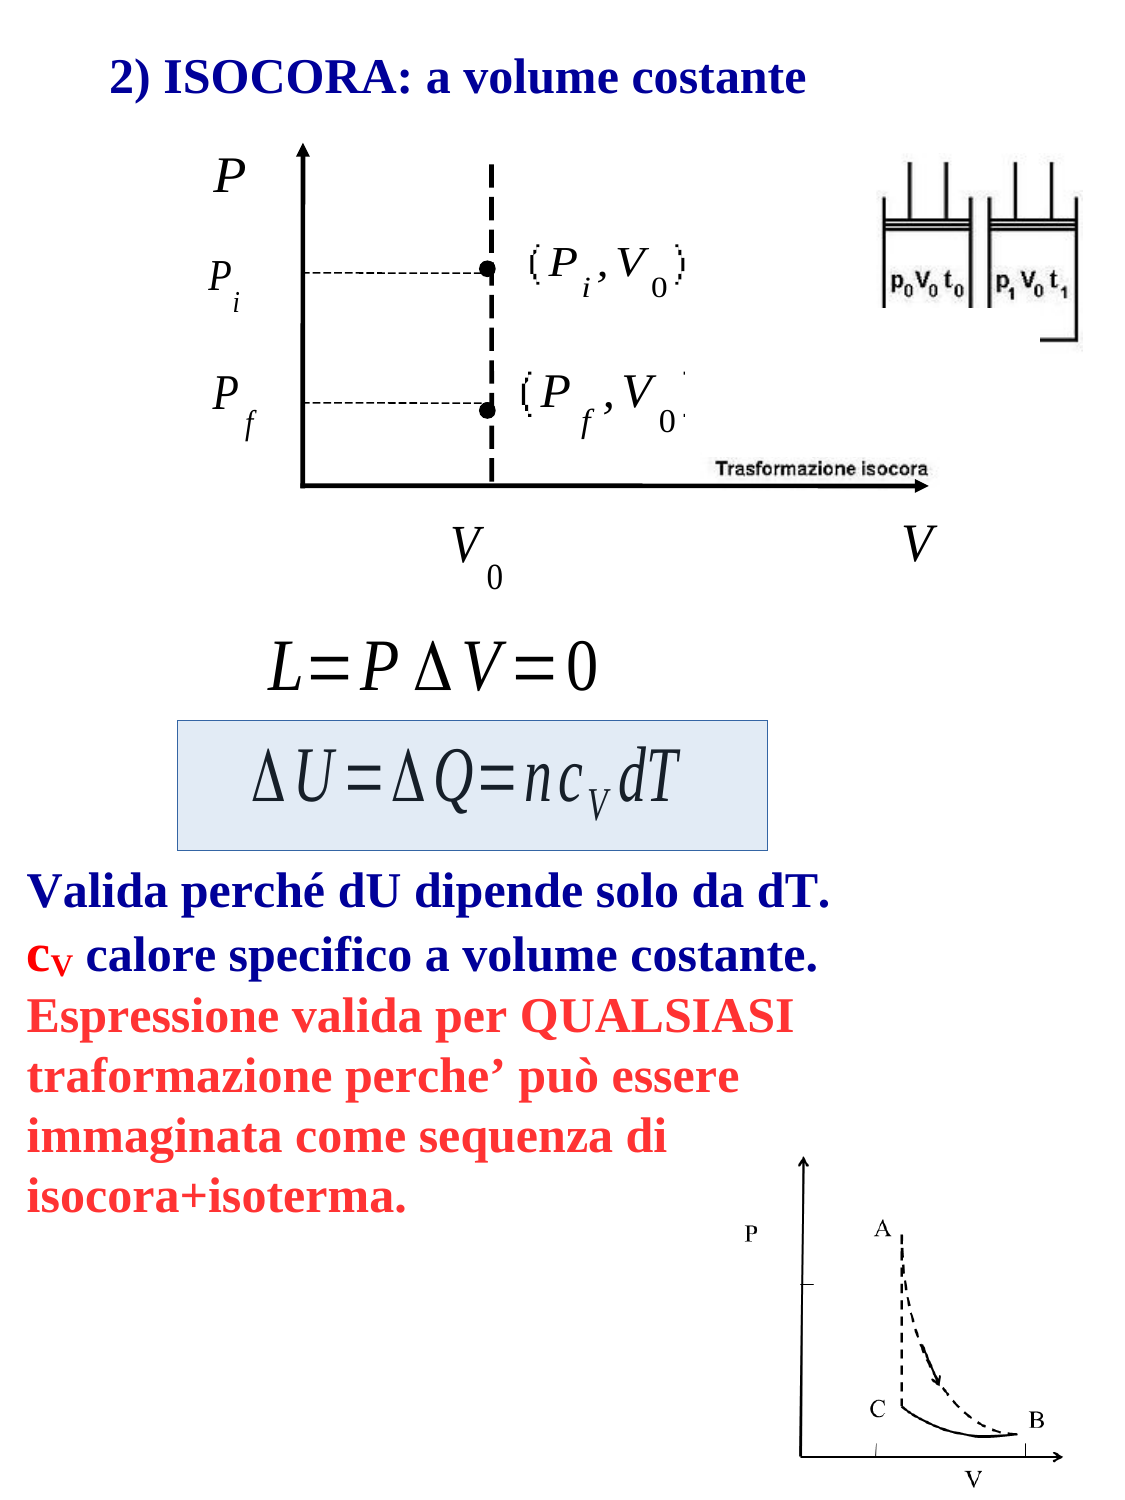

2) ISOCORA: a volume costante
Valida perché dU dipende solo da dT. cV calore specifico a volume costante. Espressione valida per QUALSIASI traformazione perche’ può essere immaginata come sequenza di isocora+isoterma.